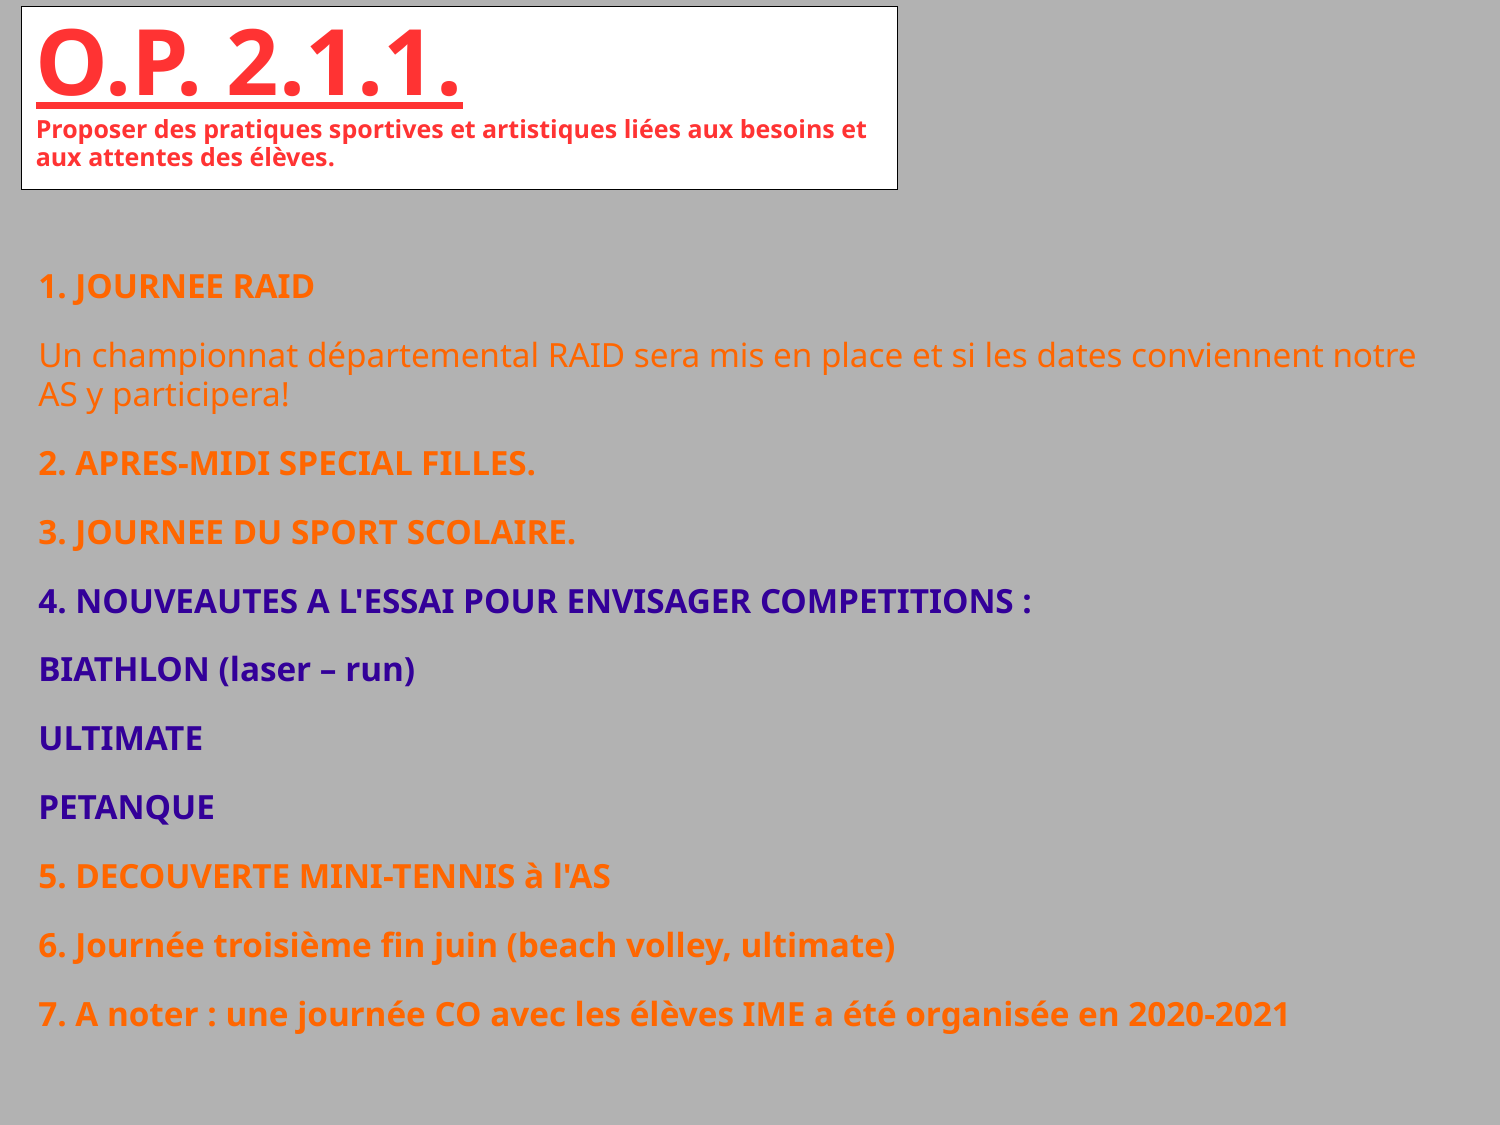

O.P. 2.1.1.
Proposer des pratiques sportives et artistiques liées aux besoins et aux attentes des élèves.
1. JOURNEE RAID
Un championnat départemental RAID sera mis en place et si les dates conviennent notre AS y participera!
2. APRES-MIDI SPECIAL FILLES.
3. JOURNEE DU SPORT SCOLAIRE.
4. NOUVEAUTES A L'ESSAI POUR ENVISAGER COMPETITIONS :
BIATHLON (laser – run)
ULTIMATE
PETANQUE
5. DECOUVERTE MINI-TENNIS à l'AS
6. Journée troisième fin juin (beach volley, ultimate)
7. A noter : une journée CO avec les élèves IME a été organisée en 2020-2021
#